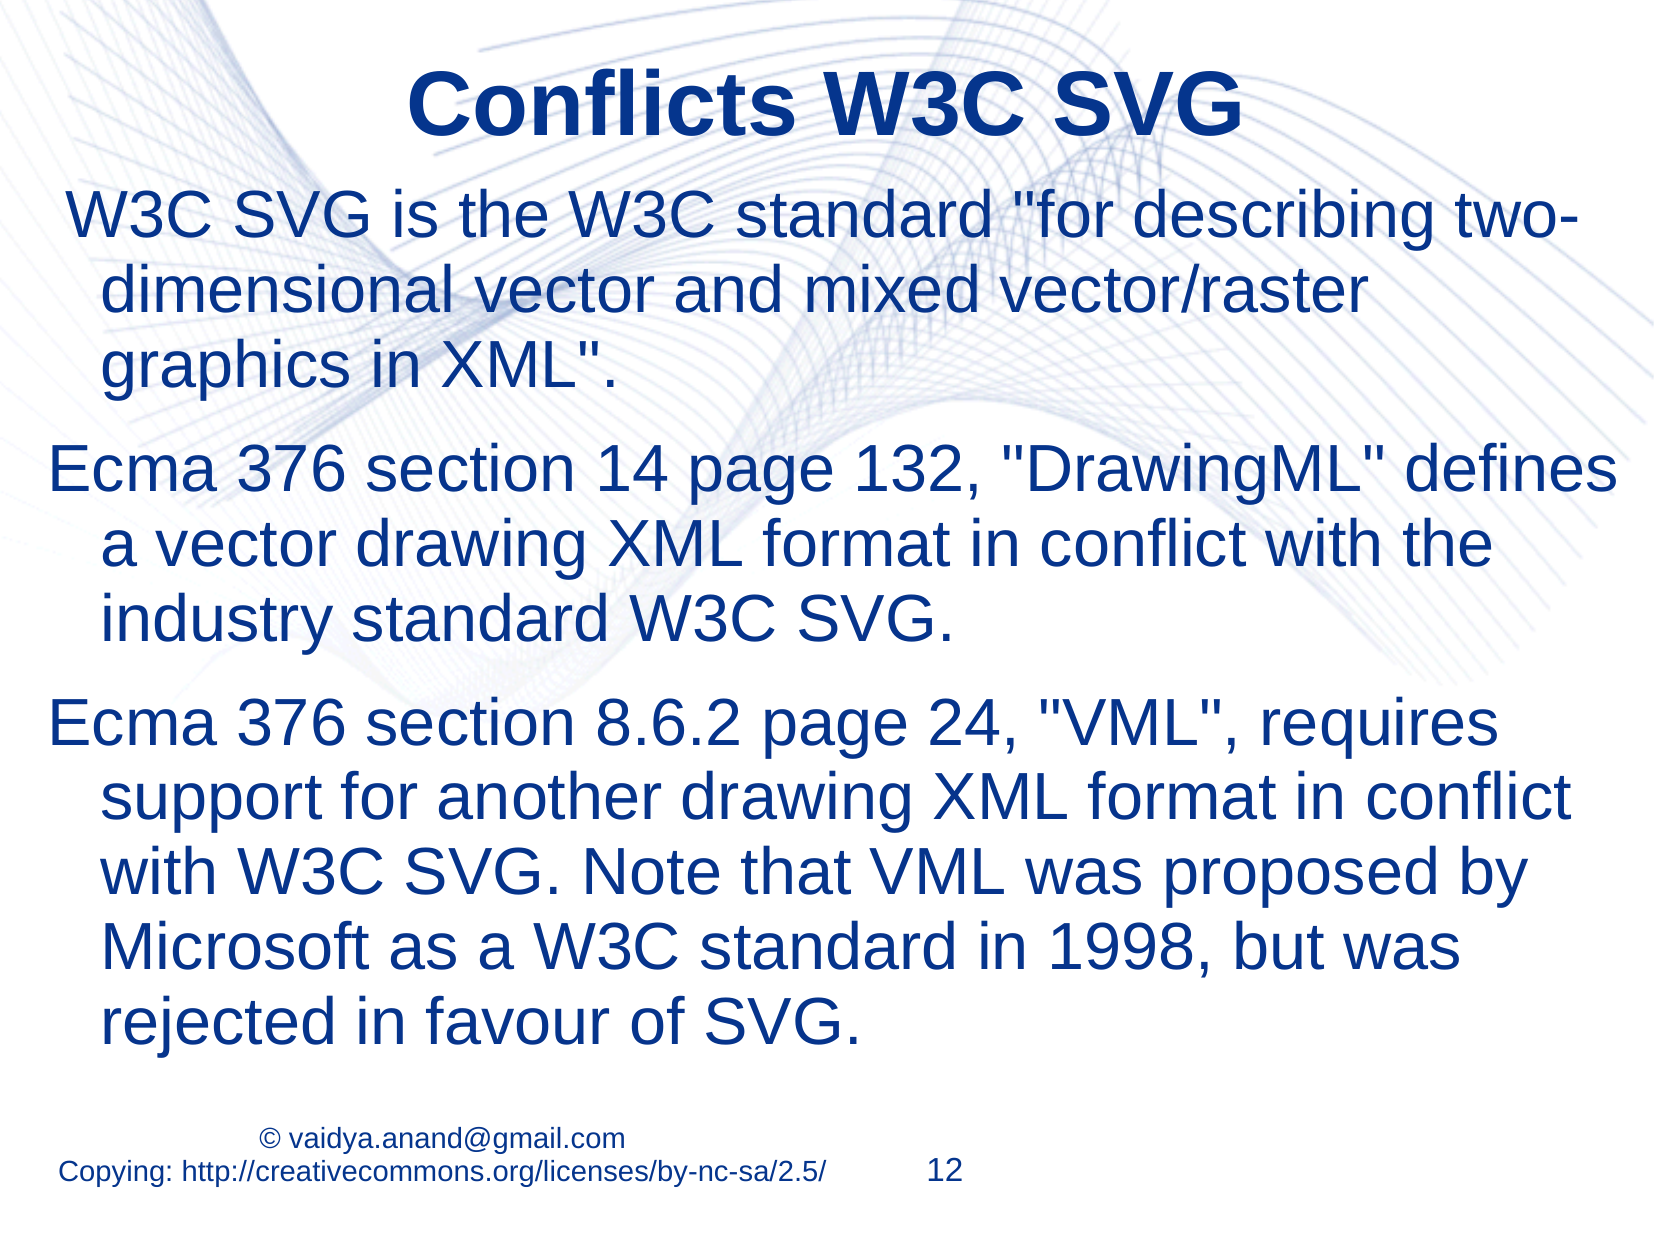

# Conflicts W3C SVG
 W3C SVG is the W3C standard "for describing two-dimensional vector and mixed vector/raster graphics in XML".
Ecma 376 section 14 page 132, "DrawingML" defines a vector drawing XML format in conflict with the industry standard W3C SVG.
Ecma 376 section 8.6.2 page 24, "VML", requires support for another drawing XML format in conflict with W3C SVG. Note that VML was proposed by Microsoft as a W3C standard in 1998, but was rejected in favour of SVG.
http://www.broffice.org
12